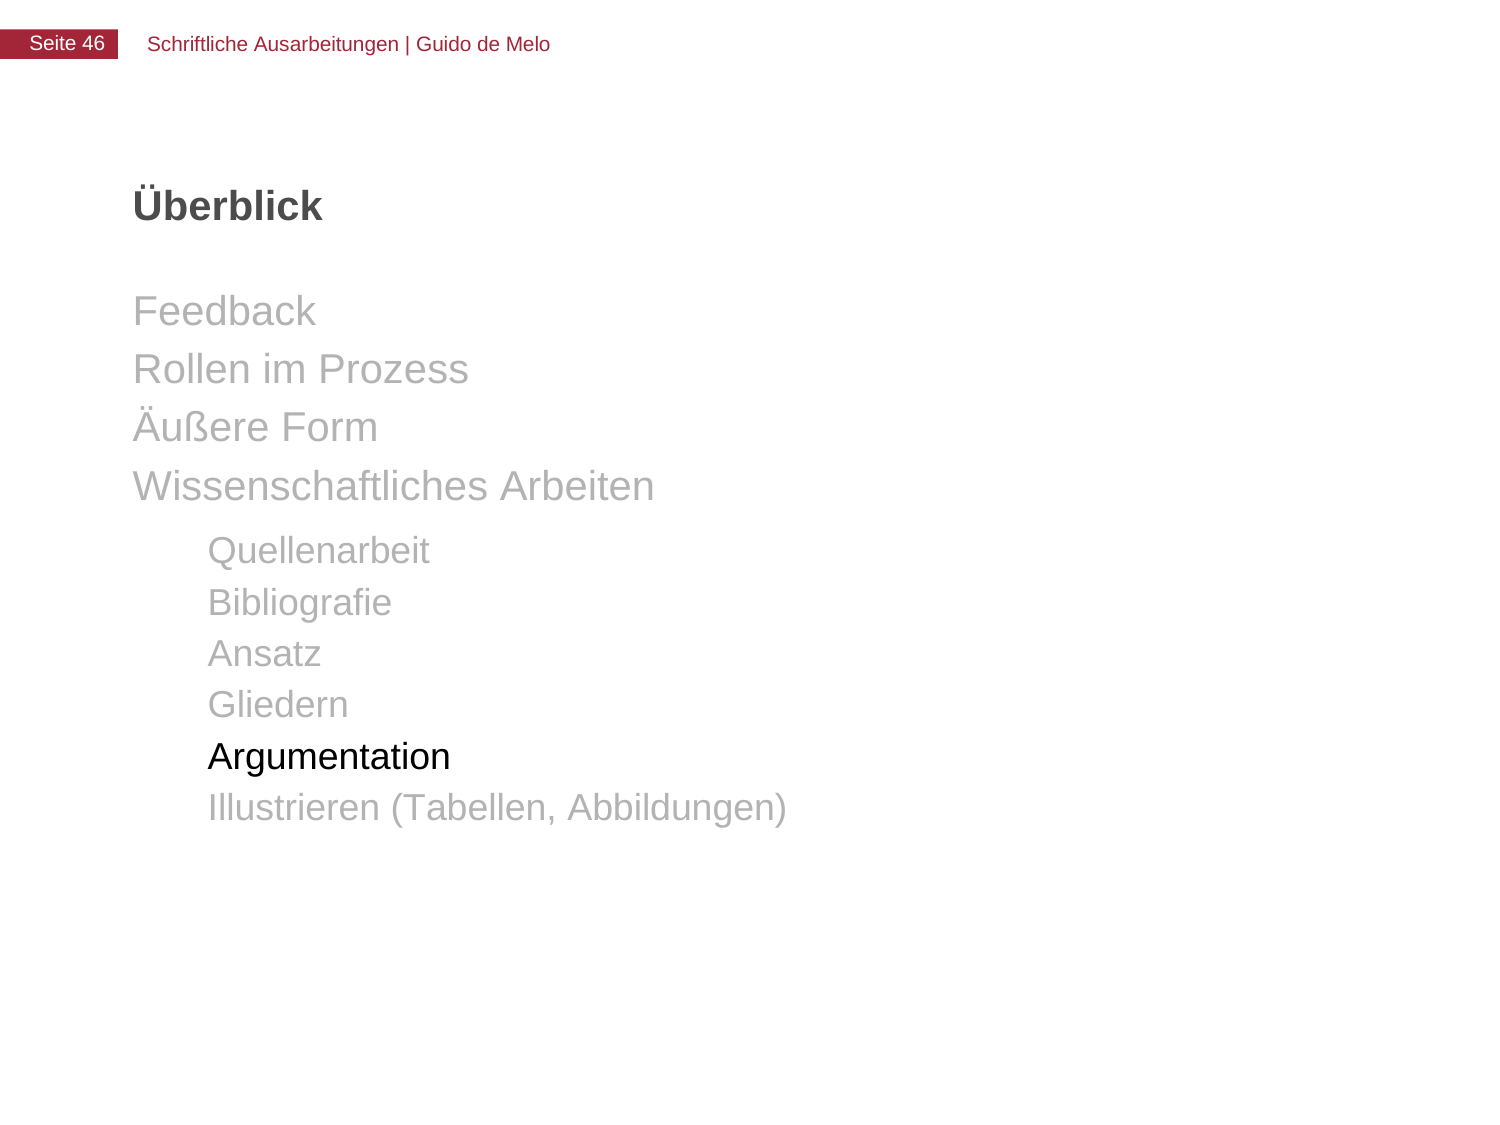

# Überblick
Feedback
Rollen im Prozess
Äußere Form
Wissenschaftliches Arbeiten
Quellenarbeit
Bibliografie
Ansatz
Gliedern
Argumentation
Illustrieren (Tabellen, Abbildungen)